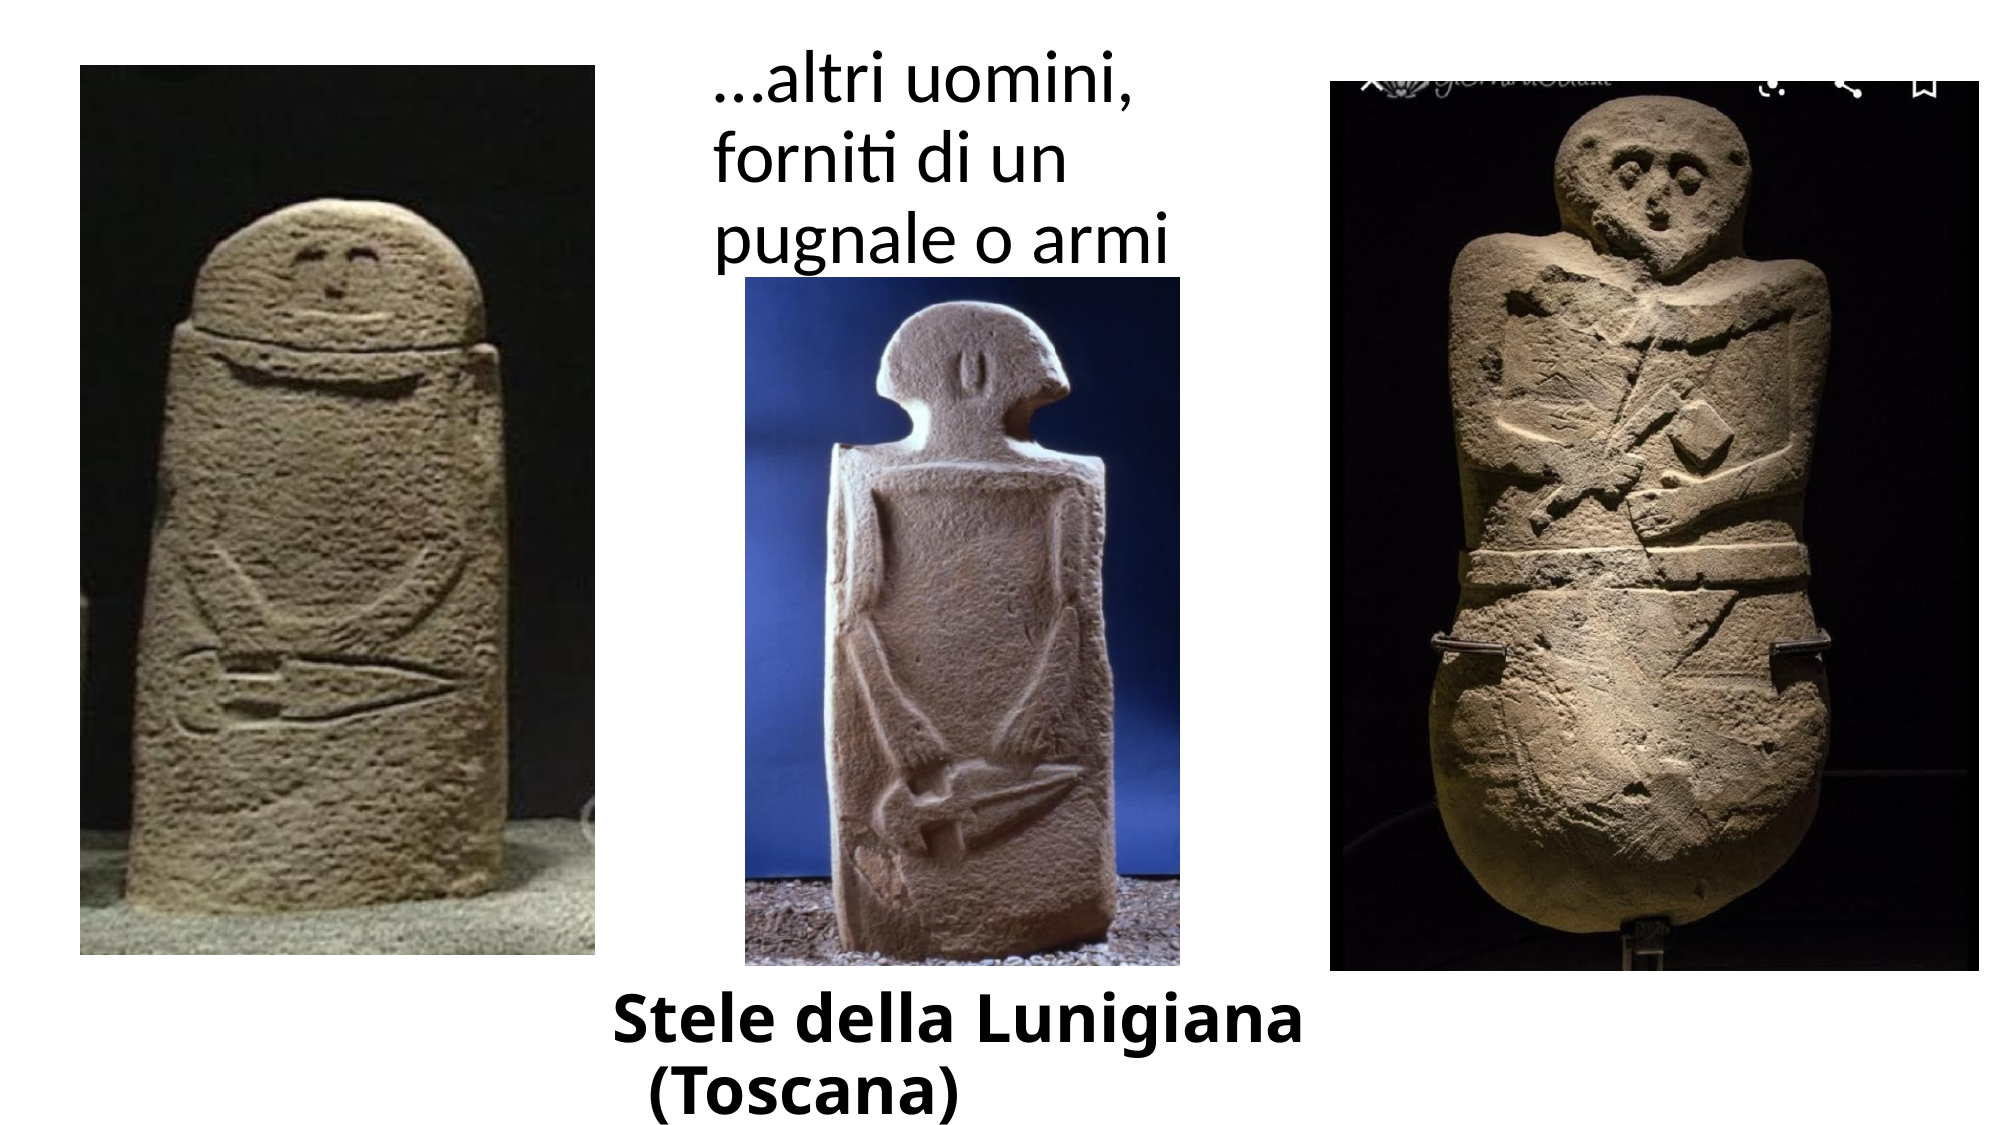

# …altri uomini, forniti di un pugnale o armi
 Stele della Lunigiana (Toscana)